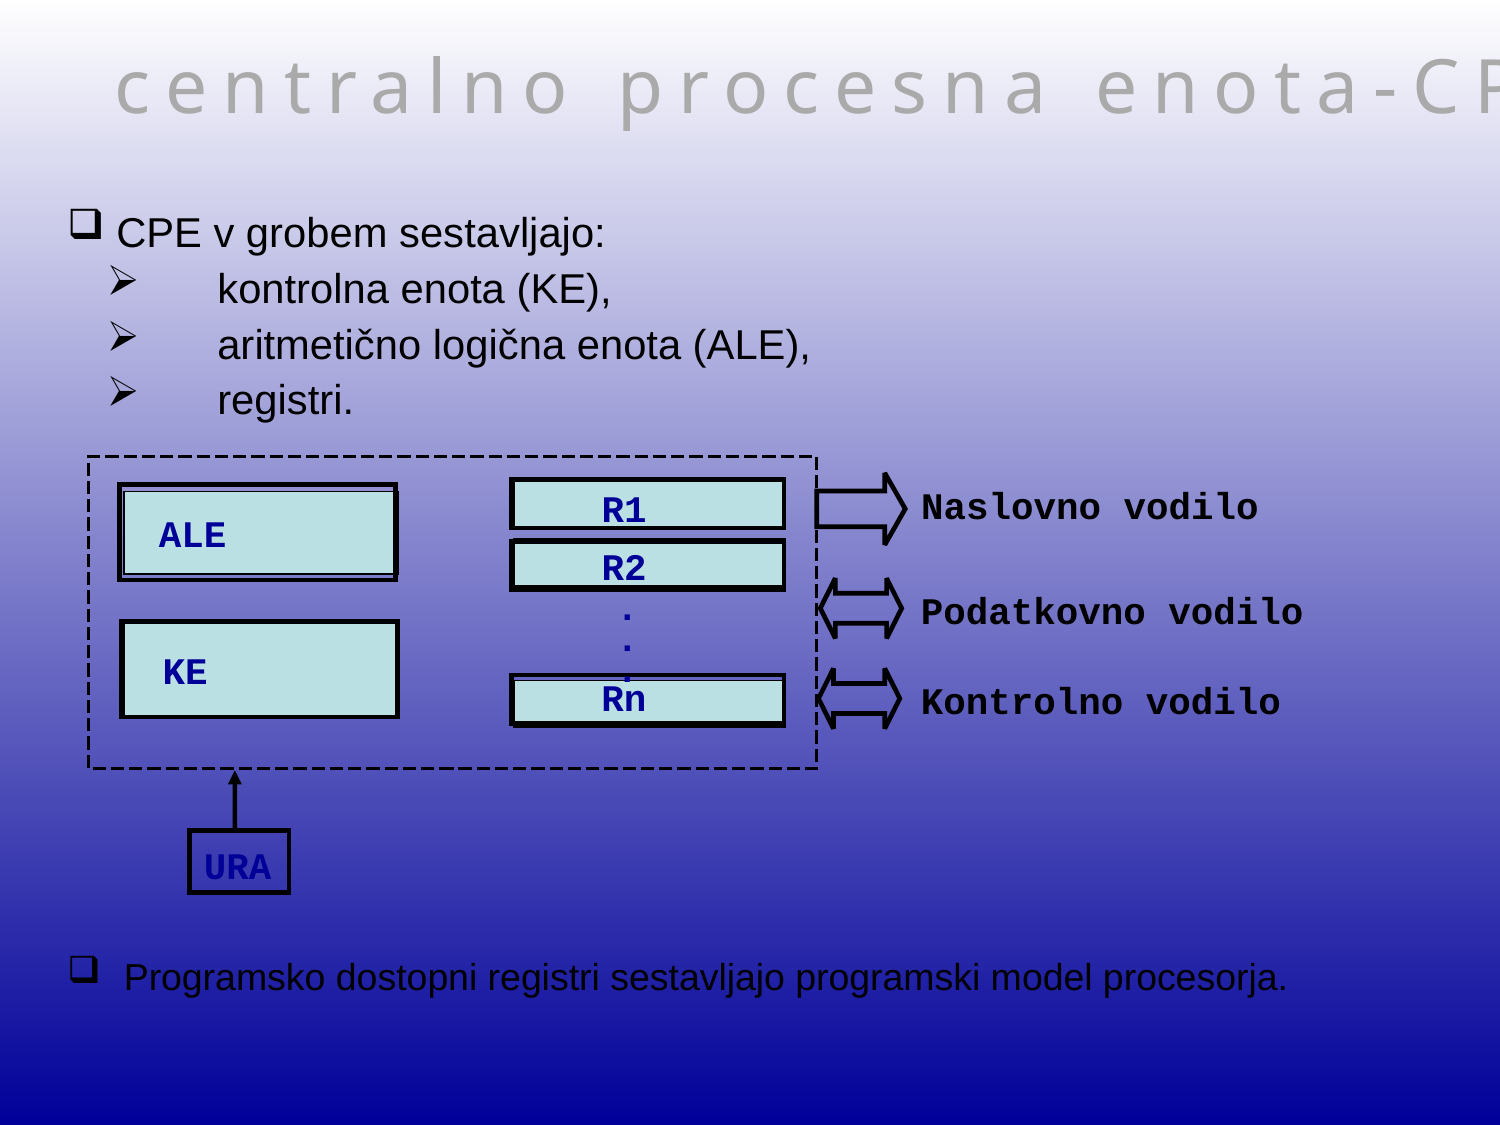

centralno procesna enota-CPE
#
 CPE v grobem sestavljajo:
 	kontrolna enota (KE),
 	aritmetično logična enota (ALE),
 	registri.
Naslovno vodilo
R1
ALE
R2
...
Podatkovno vodilo
KE
Rn
Kontrolno vodilo
URA
 Programsko dostopni registri sestavljajo programski model procesorja.